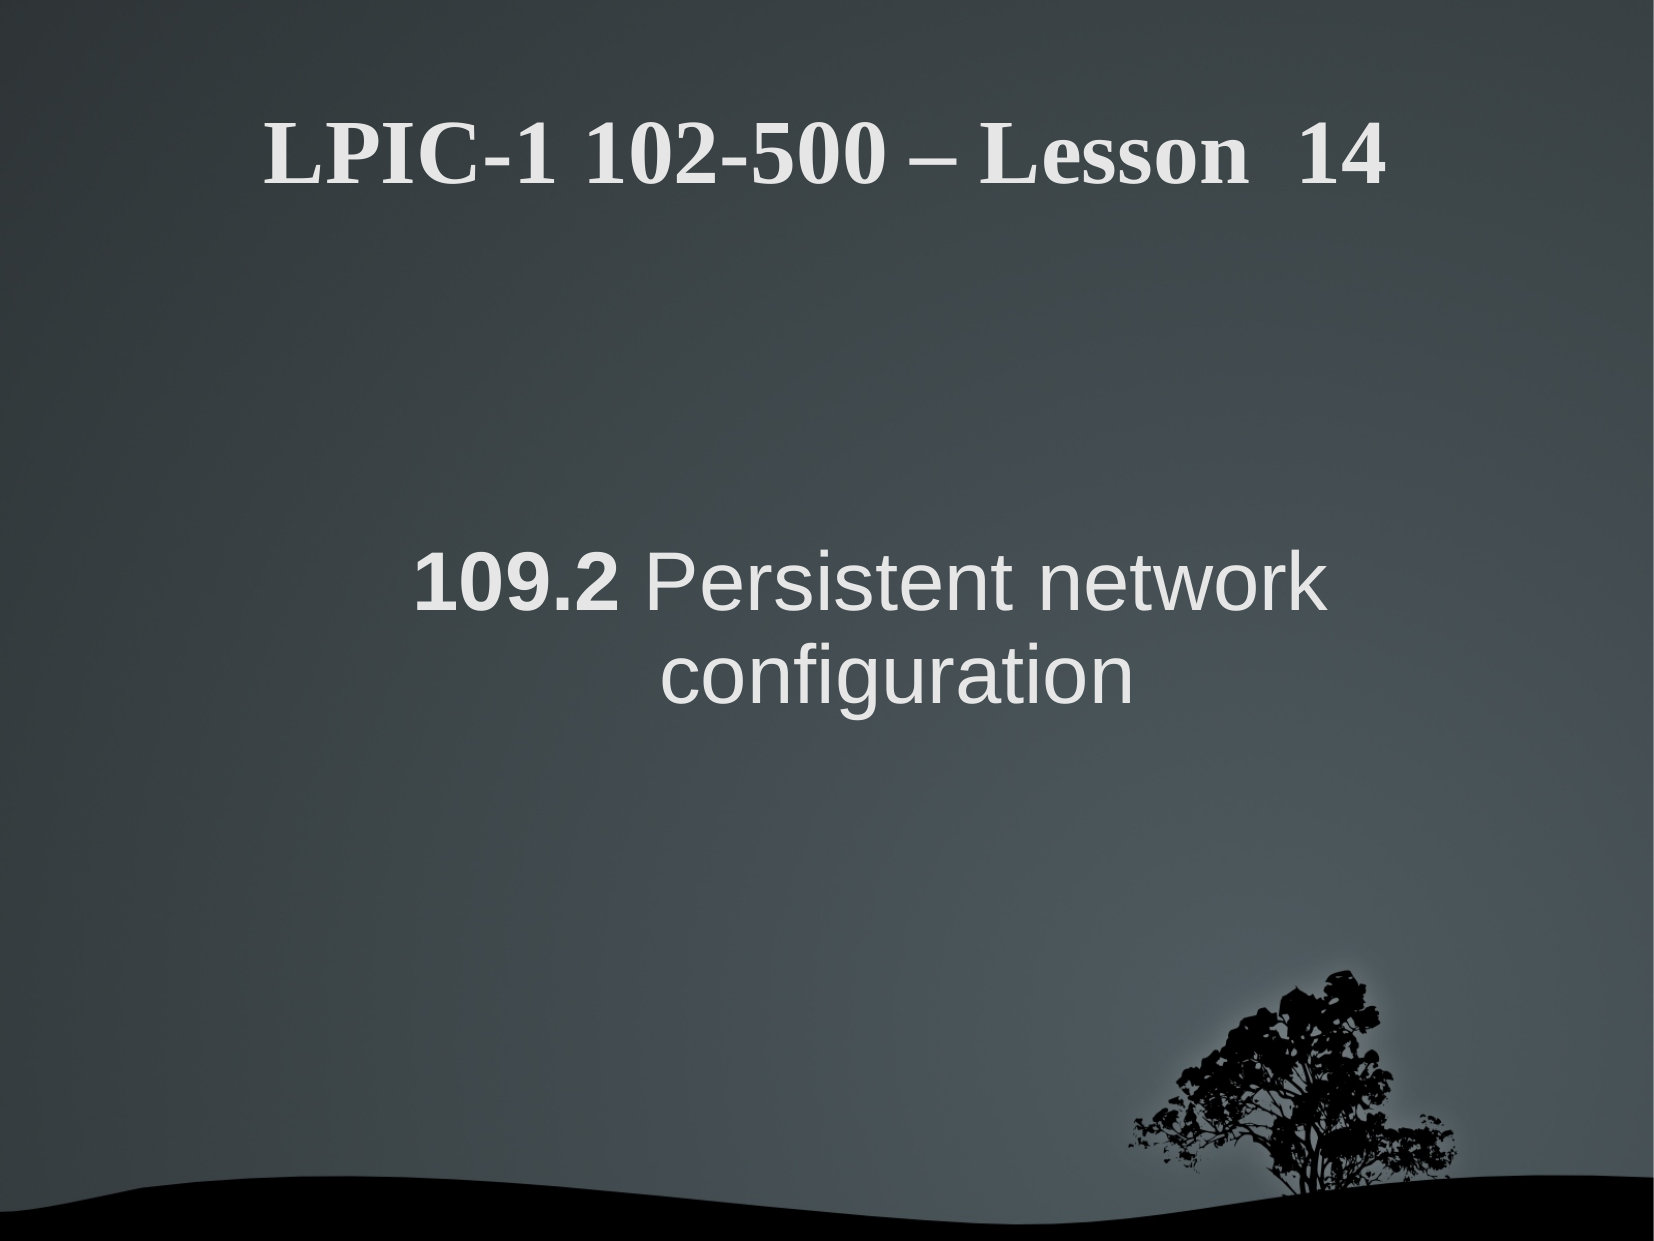

# LPIC-1 102-500 – Lesson 14
109.2 Persistent network configuration